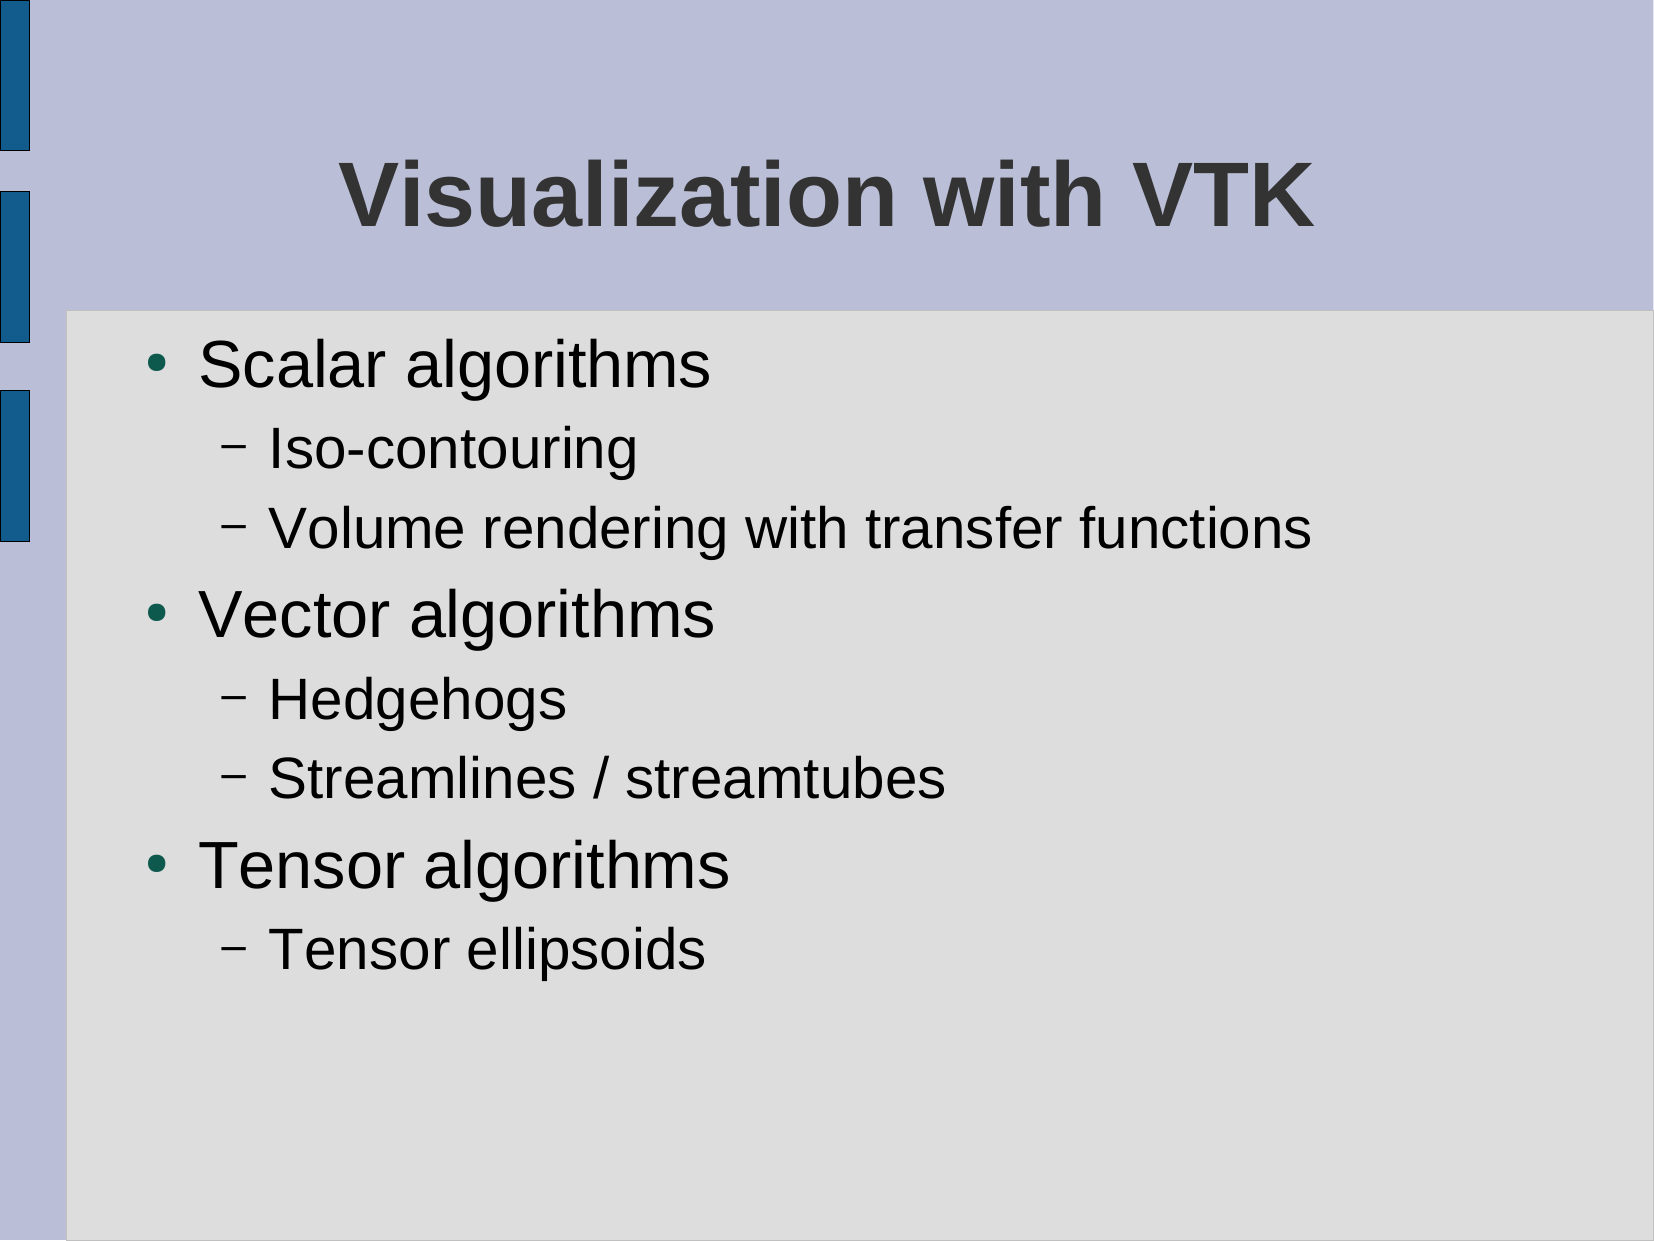

# Visualization with VTK
Scalar algorithms
Iso-contouring
Volume rendering with transfer functions
Vector algorithms
Hedgehogs
Streamlines / streamtubes
Tensor algorithms
Tensor ellipsoids